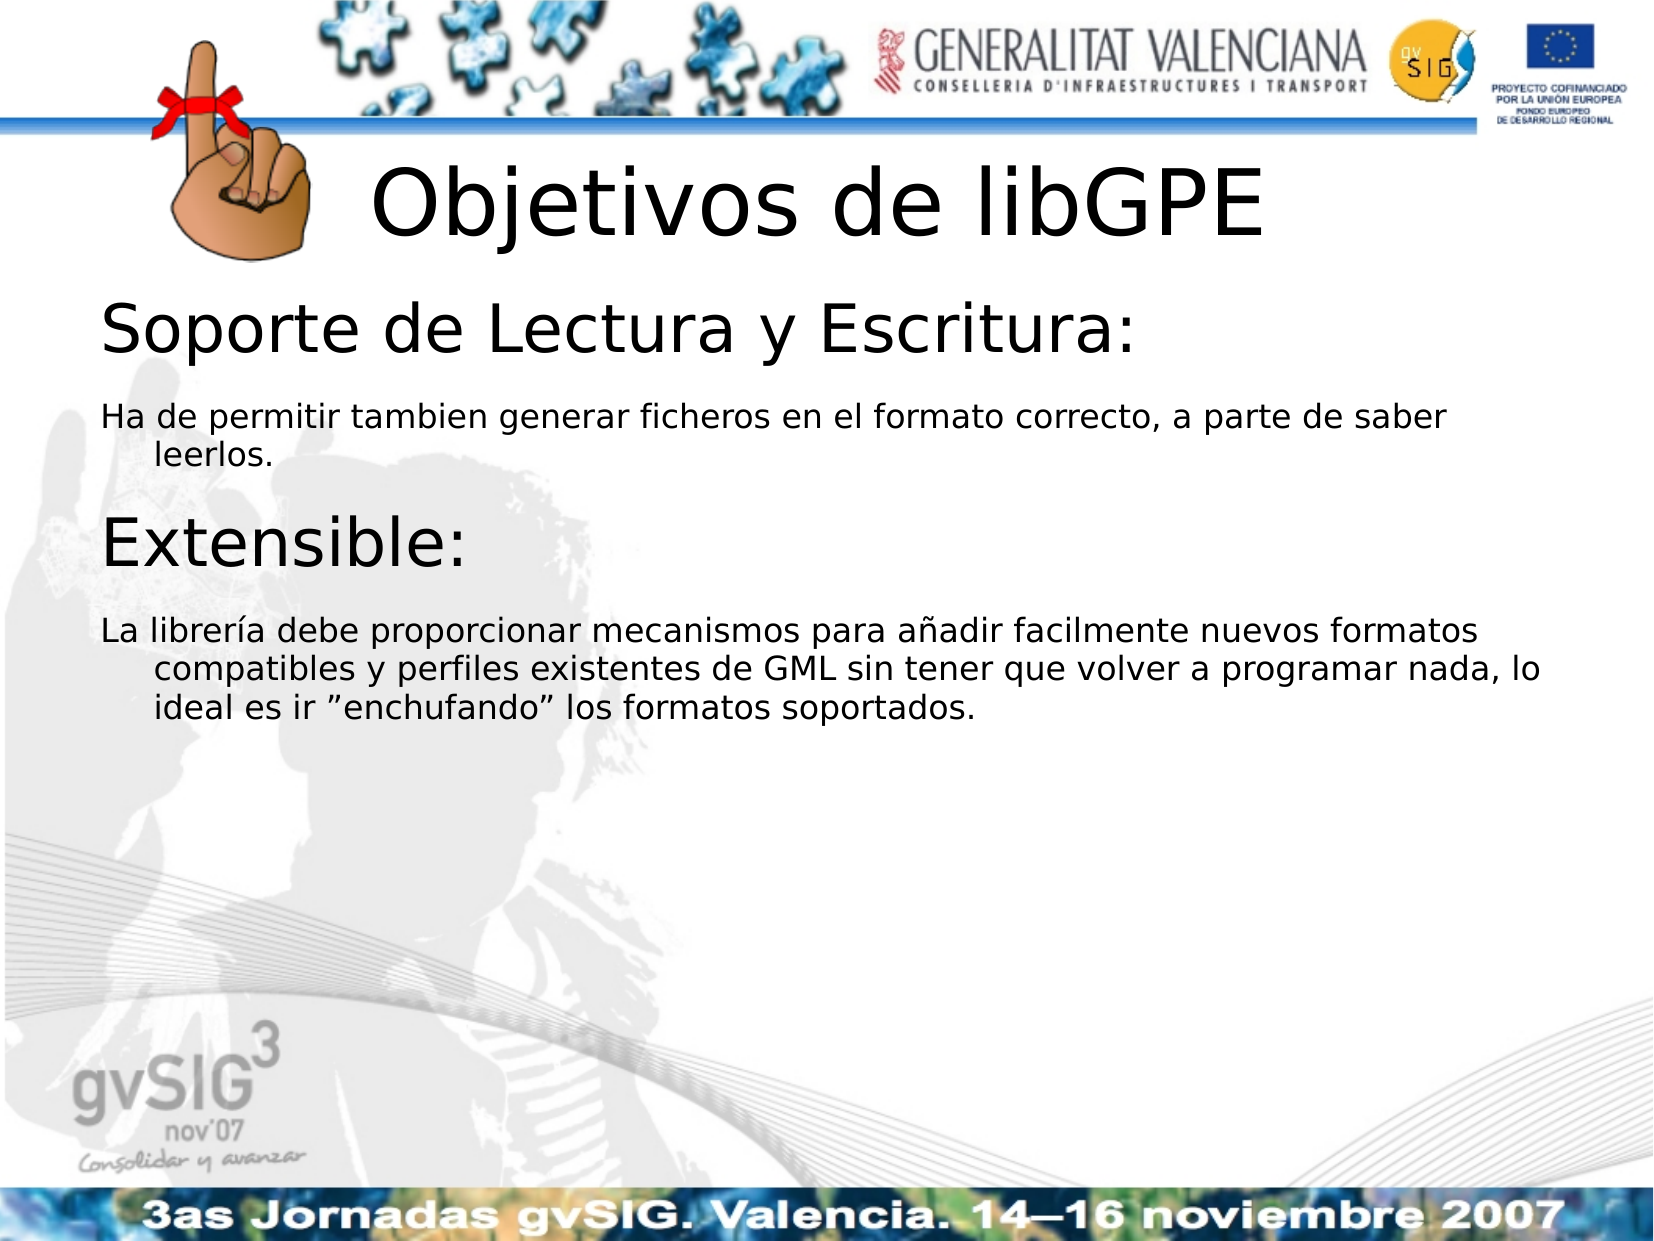

# Objetivos de libGPE
Soporte de Lectura y Escritura:
Ha de permitir tambien generar ficheros en el formato correcto, a parte de saber leerlos.
Extensible:
La librería debe proporcionar mecanismos para añadir facilmente nuevos formatos compatibles y perfiles existentes de GML sin tener que volver a programar nada, lo ideal es ir ”enchufando” los formatos soportados.